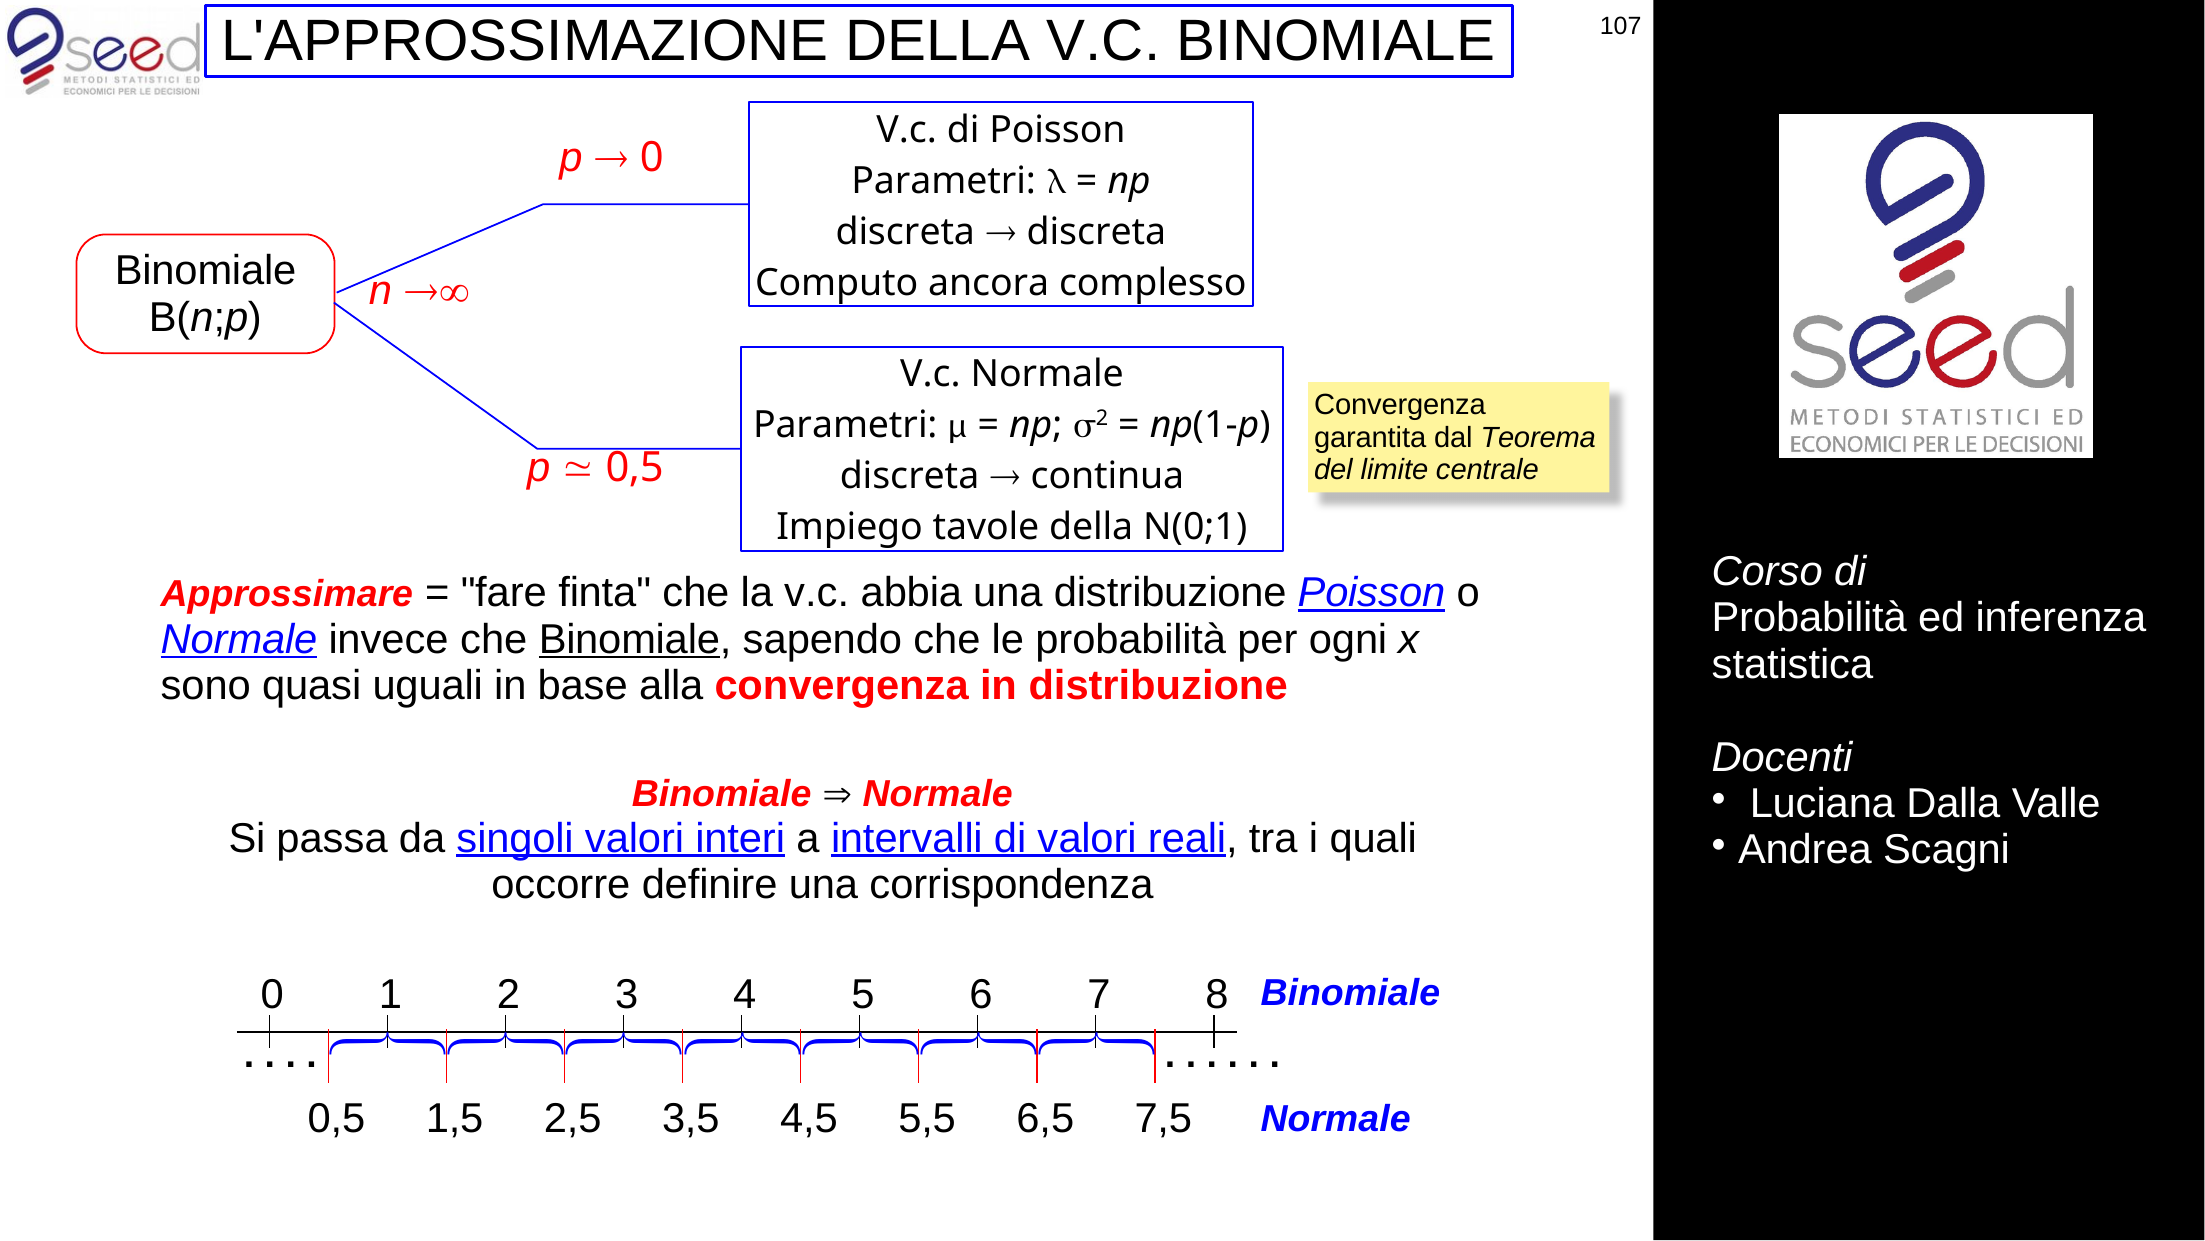

L'APPROSSIMAZIONE DELLA V.C. BINOMIALE
p  0
Binomiale
B(n;p)
n ∞
Convergenza garantita dal Teorema del limite centrale
p ≃ 0,5
Approssimare = "fare finta" che la v.c. abbia una distribuzione Poisson o Normale invece che Binomiale, sapendo che le probabilità per ogni x sono quasi uguali in base alla convergenza in distribuzione
Binomiale ⇒ Normale
Si passa da singoli valori interi a intervalli di valori reali, tra i quali occorre definire una corrispondenza
0
1
2
3
4
5
6
7
8
 . . . .
 . . . . . .







0,5
1,5
2,5
3,5
4,5
5,5
6,5
7,5
Binomiale
Normale